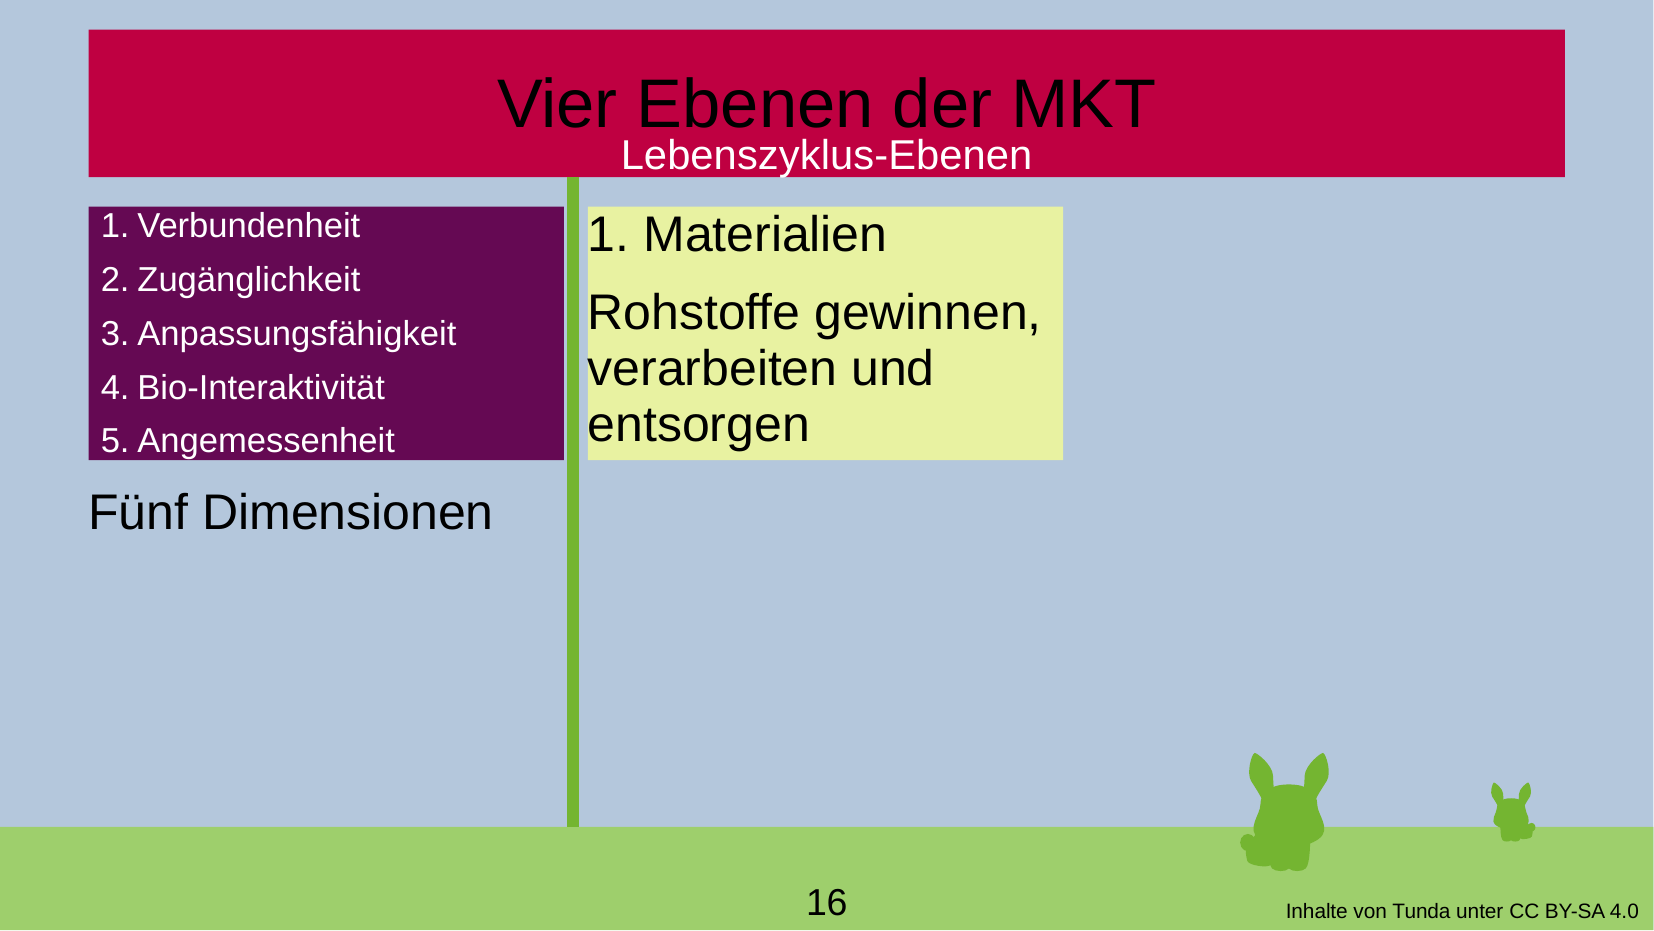

# Vier Ebenen der MKT
Lebenszyklus-Ebenen
Verbundenheit
Zugänglichkeit
Anpassungsfähigkeit
Bio-Interaktivität
Angemessenheit
1. Materialien
Rohstoffe gewinnen, verarbeiten und entsorgen
Fünf Dimensionen
Inhalte von Tunda unter CC BY-SA 4.0